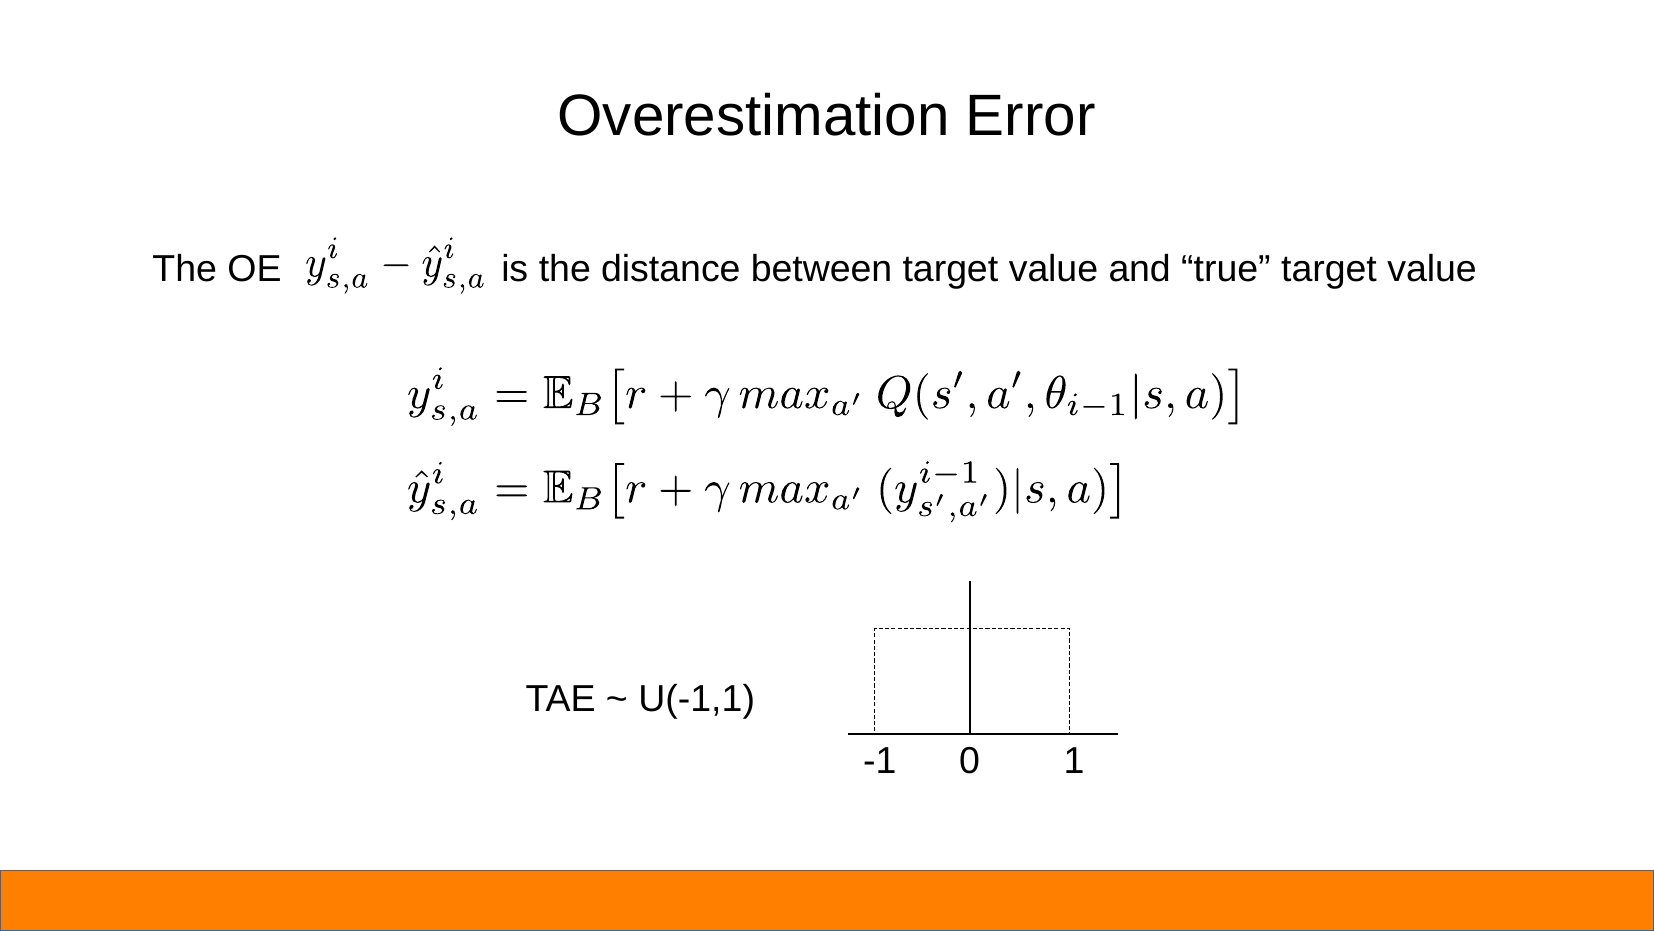

Overestimation Error
The OE is the distance between target value and “true” target value
						TAE ~ U(-1,1)
-1 0 1